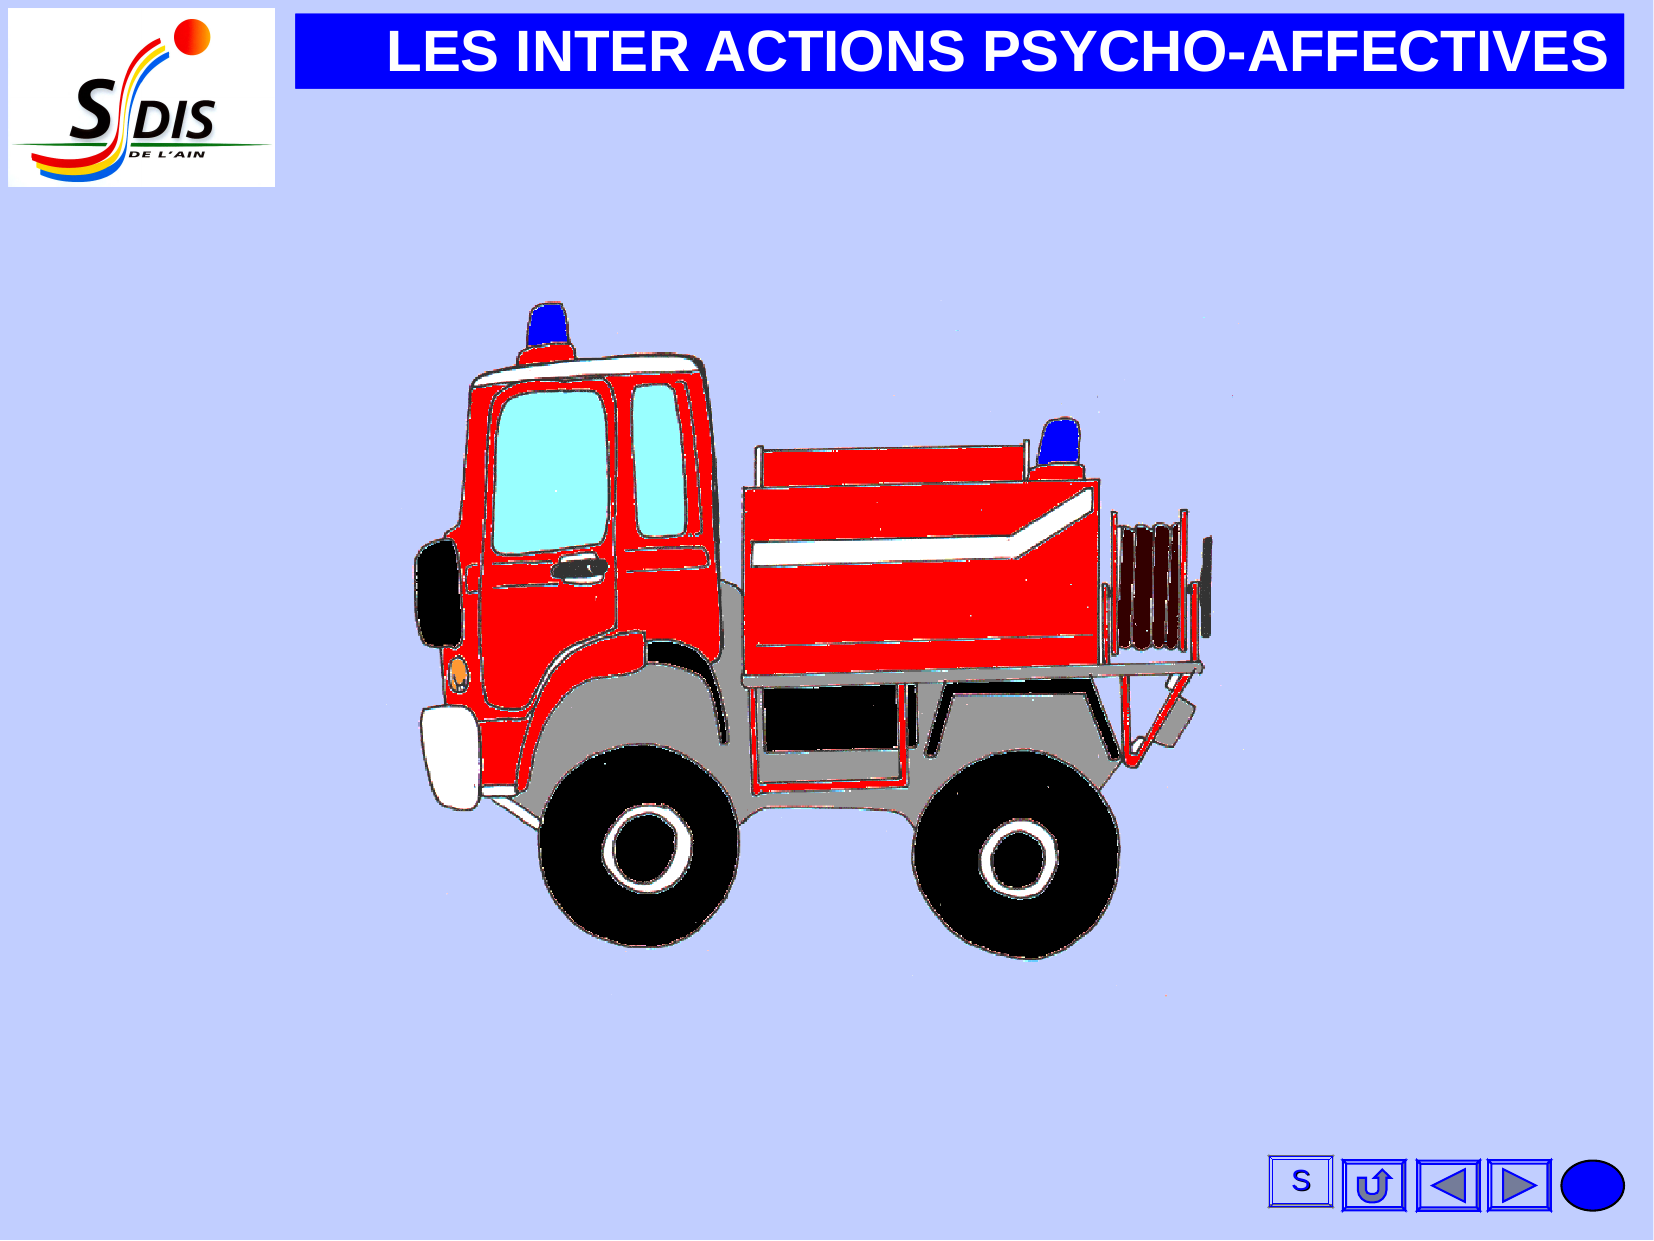

LES INTER ACTIONS SPYCHO-AFFECTIVES
LES INTER ACTIONS PSYCHO-AFFECTIVES